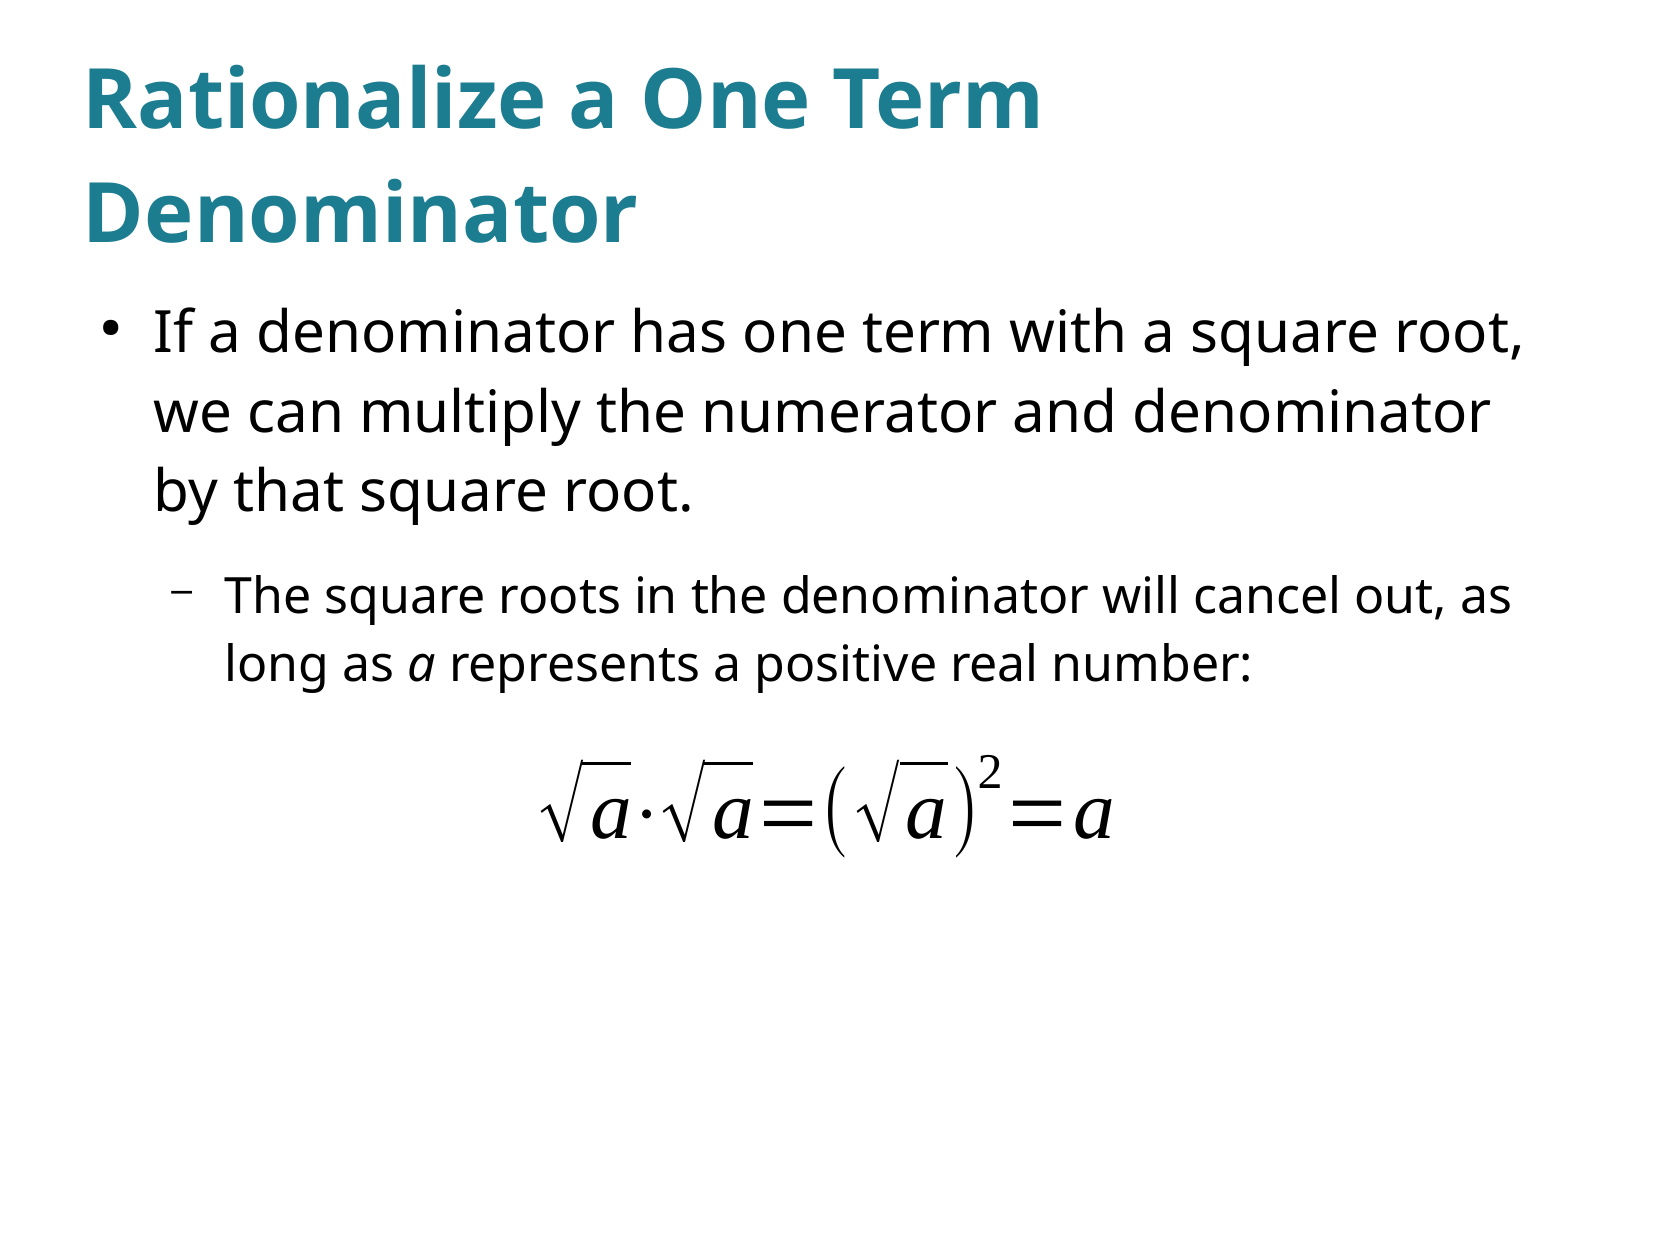

# Rationalize a One Term Denominator
If a denominator has one term with a square root, we can multiply the numerator and denominator by that square root.
The square roots in the denominator will cancel out, as long as a represents a positive real number: